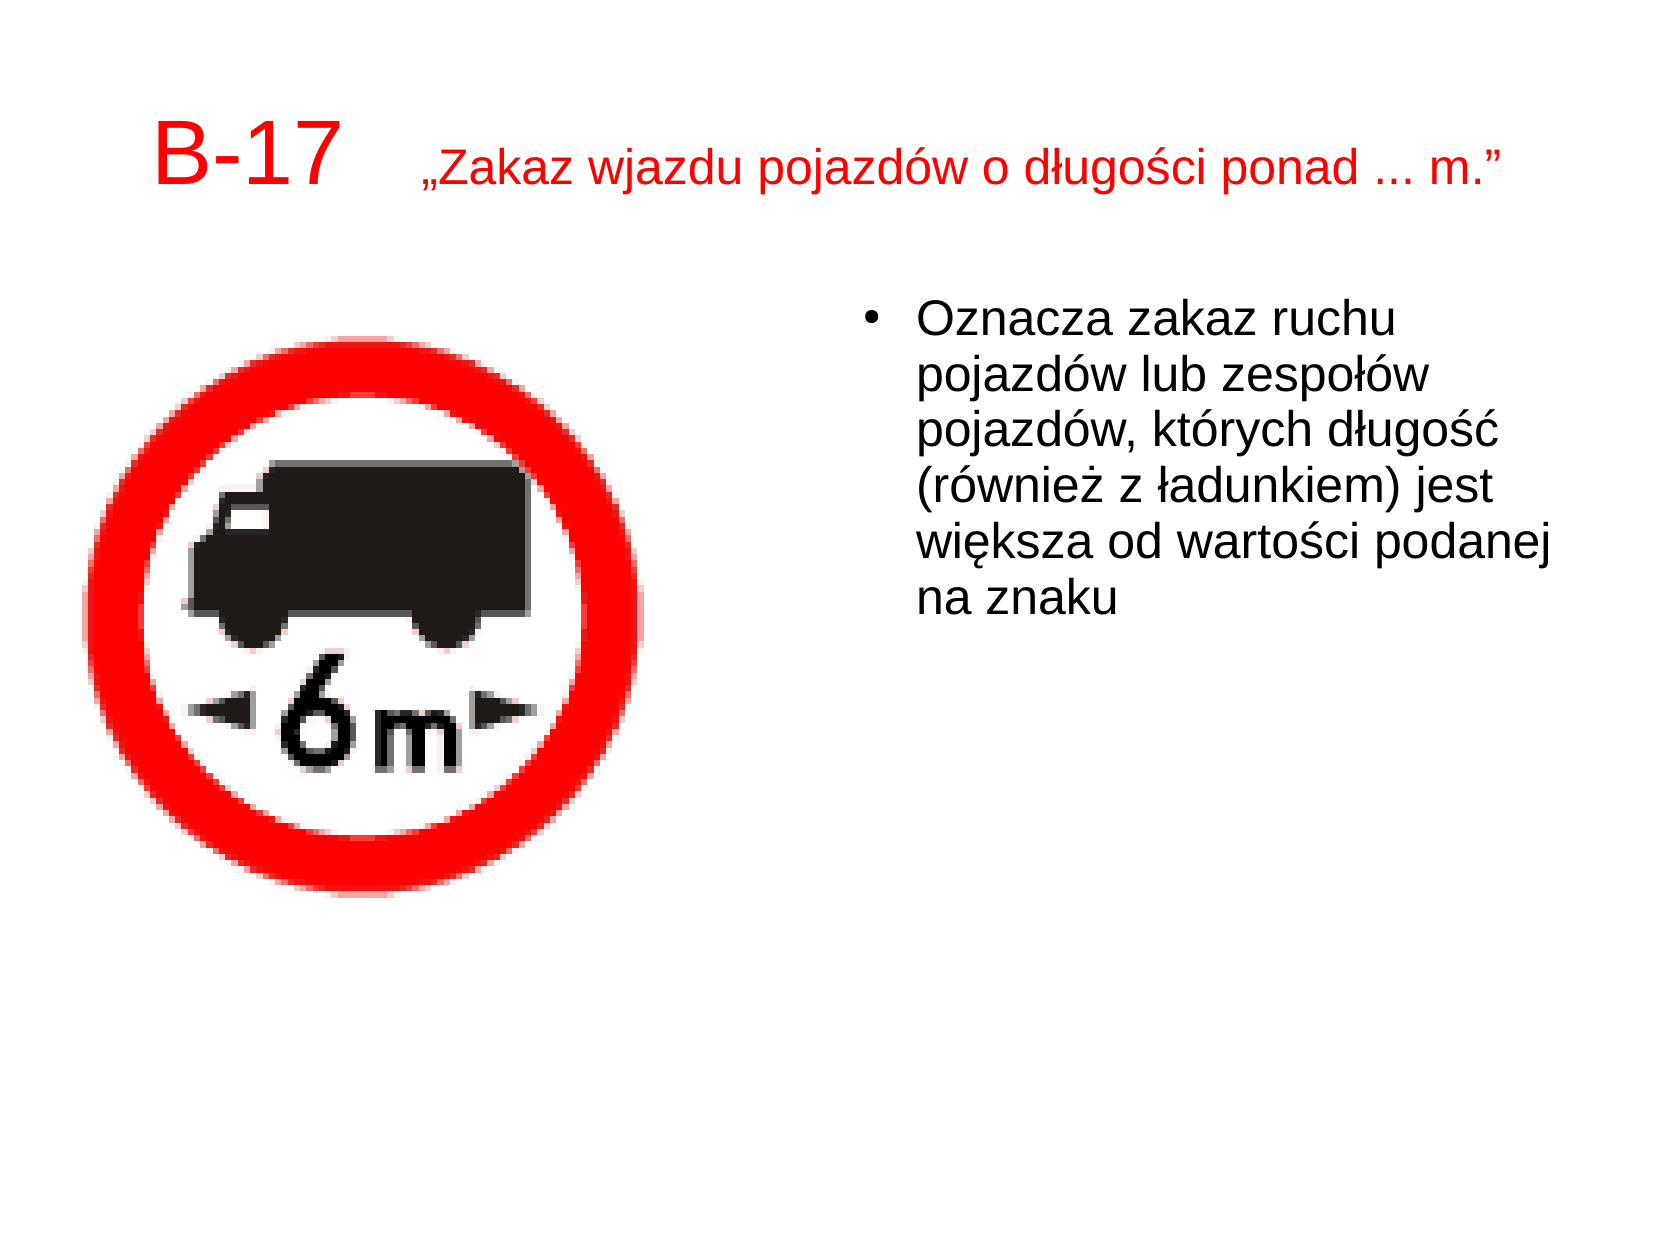

# B-17 „Zakaz wjazdu pojazdów o długości ponad ... m.”
Oznacza zakaz ruchu pojazdów lub zespołów pojazdów, których długość (również z ładunkiem) jest większa od wartości podanej na znaku